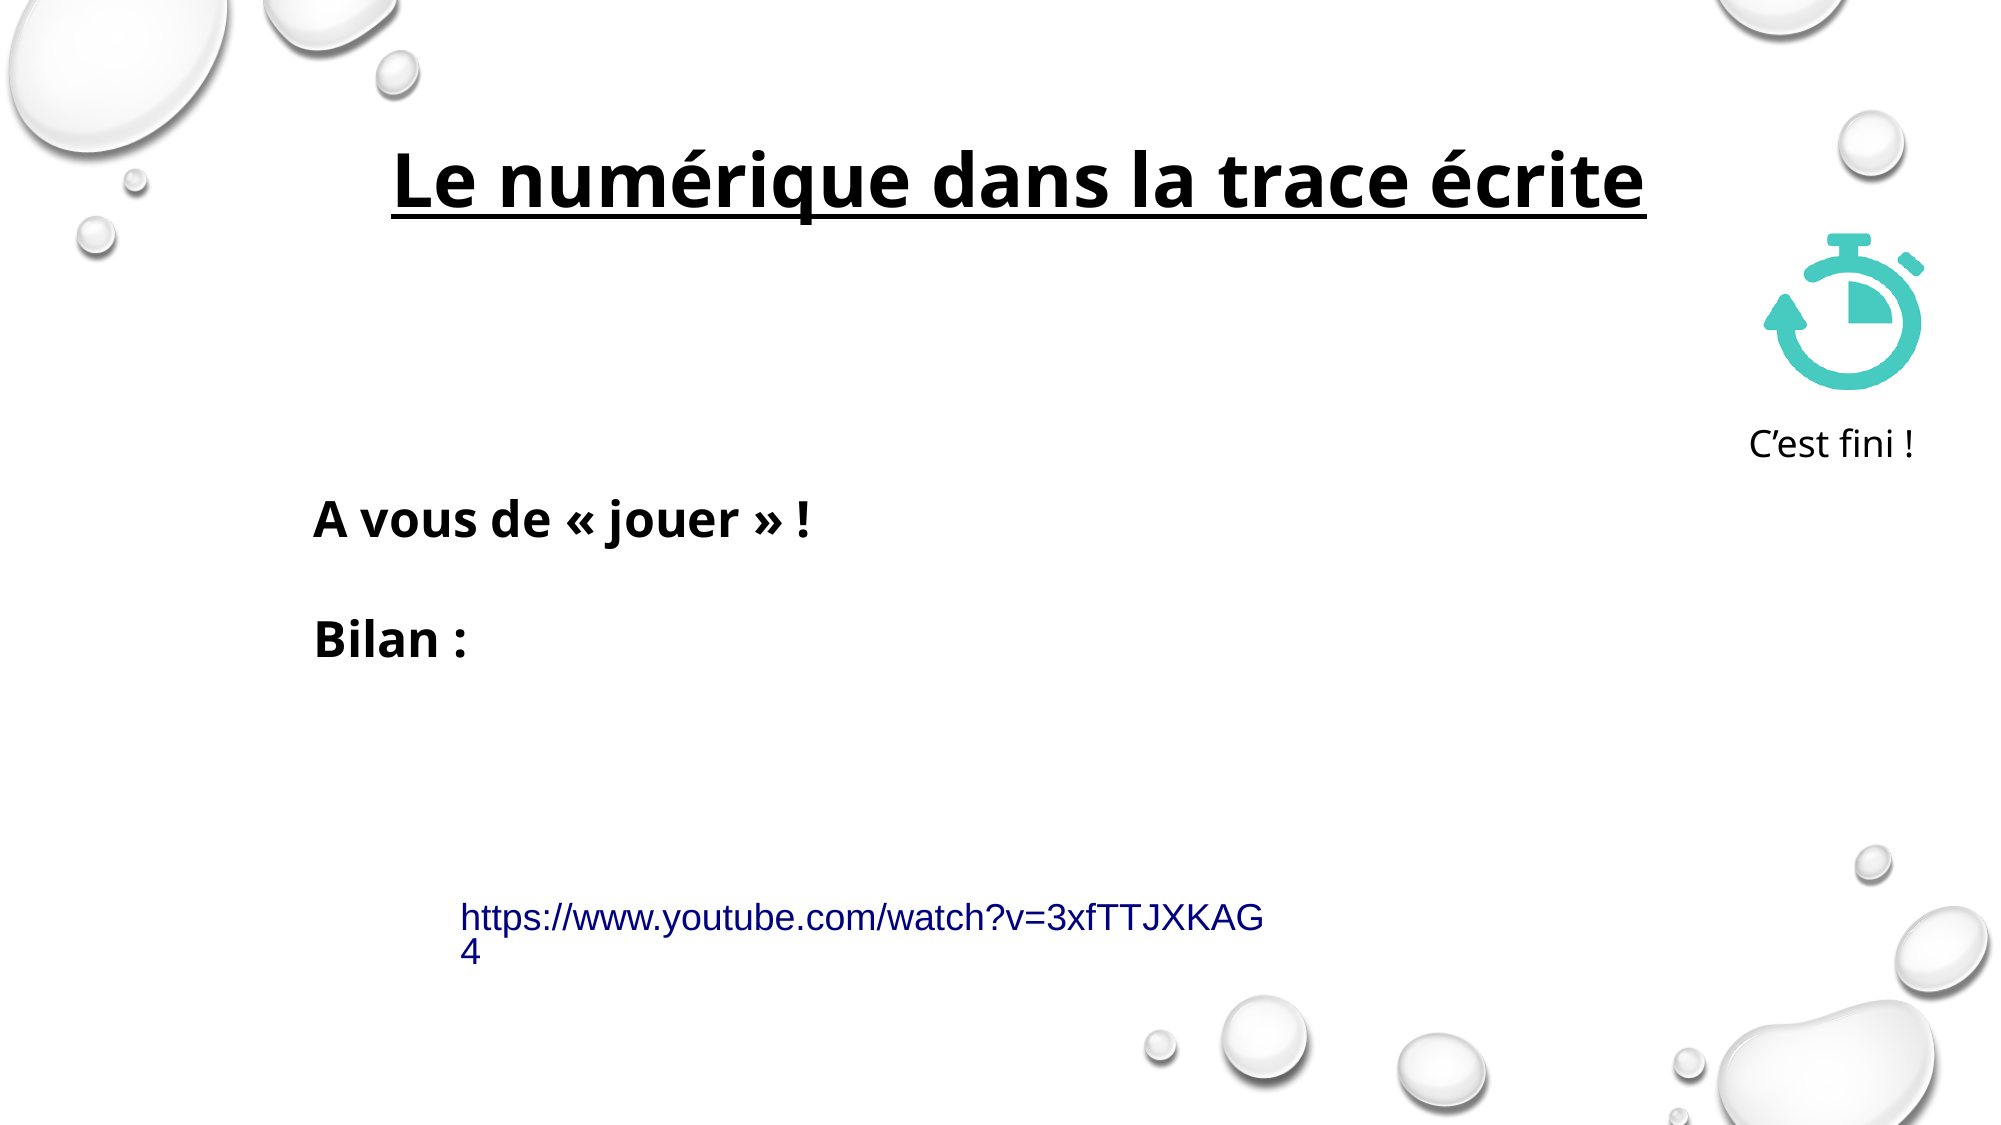

Le numérique dans la trace écrite
C’est fini !
A vous de « jouer » !
Bilan :
https://www.youtube.com/watch?v=3xfTTJXKAG4